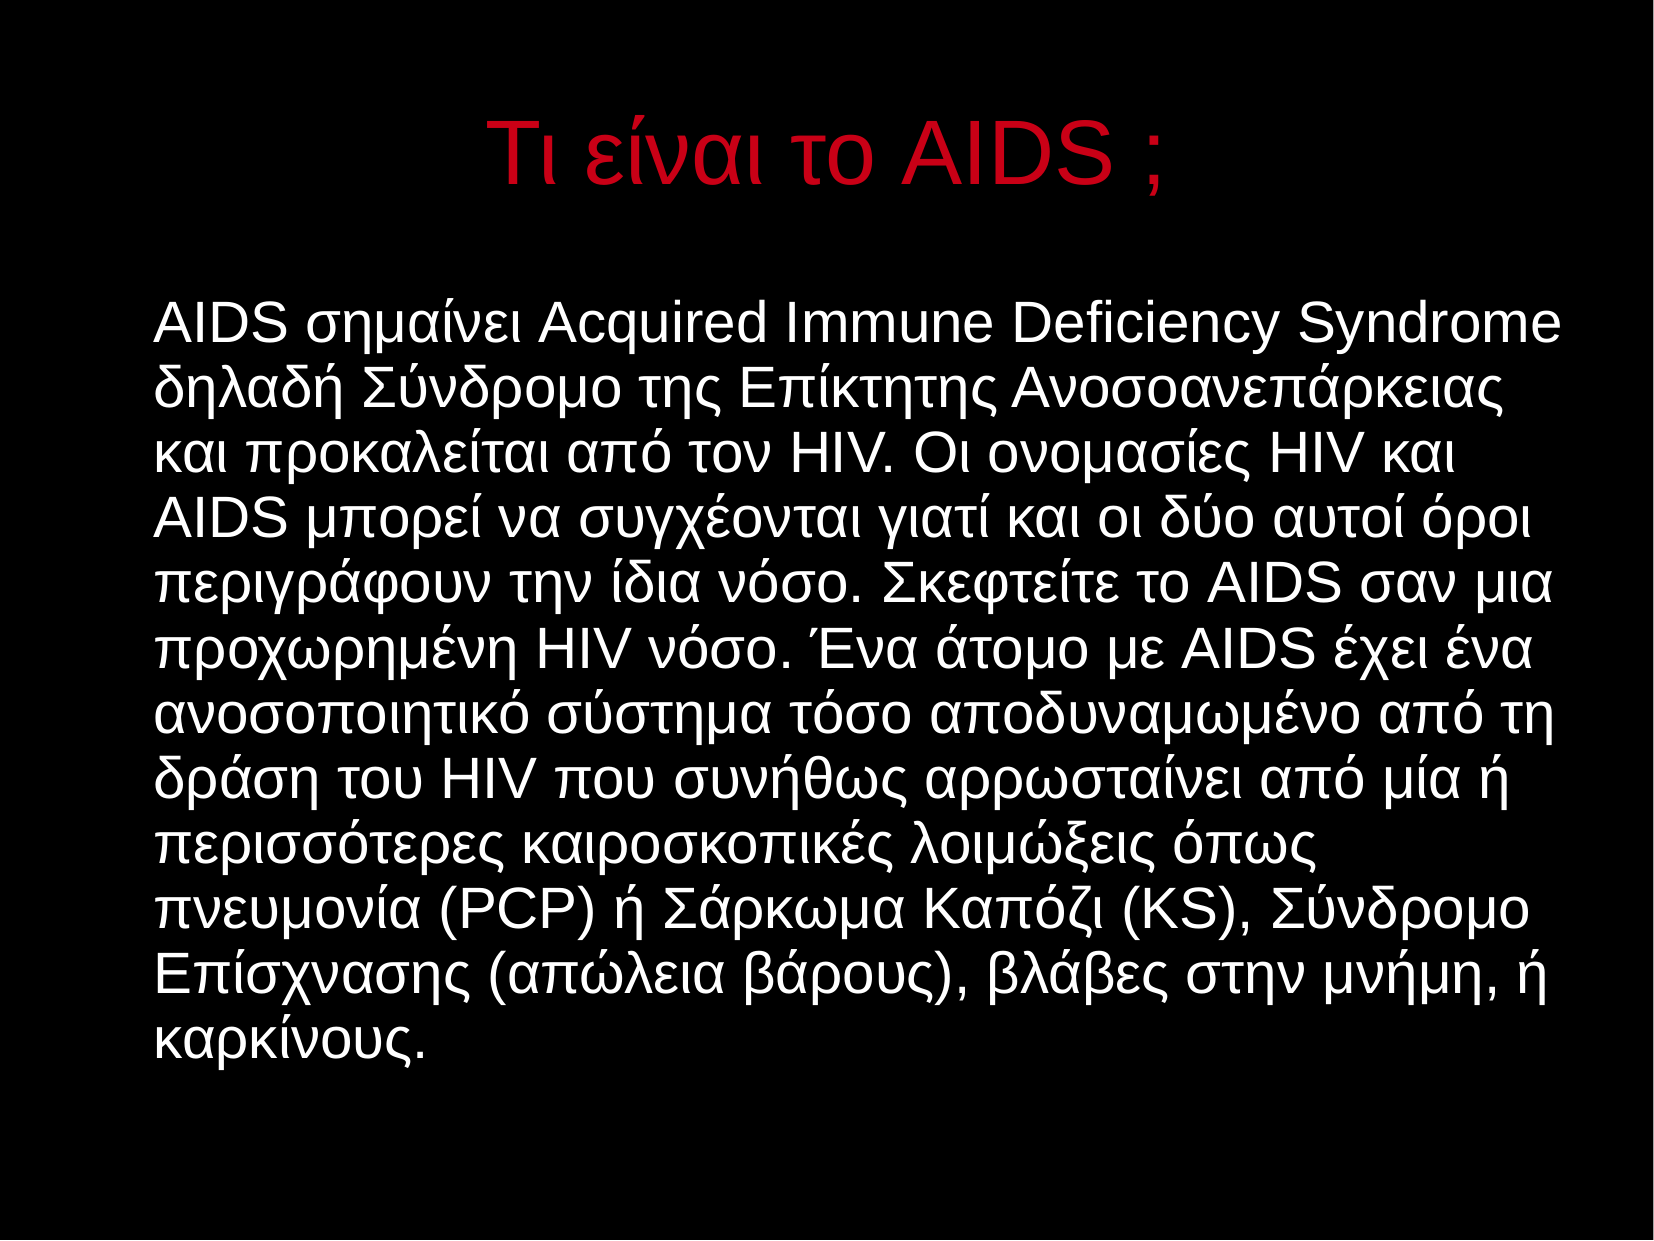

# Τι είναι το AIDS ;
AIDS σημαίνει Acquired Immune Deficiency Syndrome δηλαδή Σύνδρομο της Επίκτητης Ανοσοανεπάρκειας και προκαλείται από τον HIV. Οι ονομασίες HIV και AIDS μπορεί να συγχέονται γιατί και οι δύο αυτοί όροι περιγράφουν την ίδια νόσο. Σκεφτείτε το AIDS σαν μια προχωρημένη HIV νόσο. Ένα άτομο με AIDS έχει ένα ανοσοποιητικό σύστημα τόσο αποδυναμωμένο από τη δράση του HIV που συνήθως αρρωσταίνει από μία ή περισσότερες καιροσκοπικές λοιμώξεις όπως πνευμονία (PCP) ή Σάρκωμα Καπόζι (KS), Σύνδρομο Επίσχνασης (απώλεια βάρους), βλάβες στην μνήμη, ή καρκίνους.